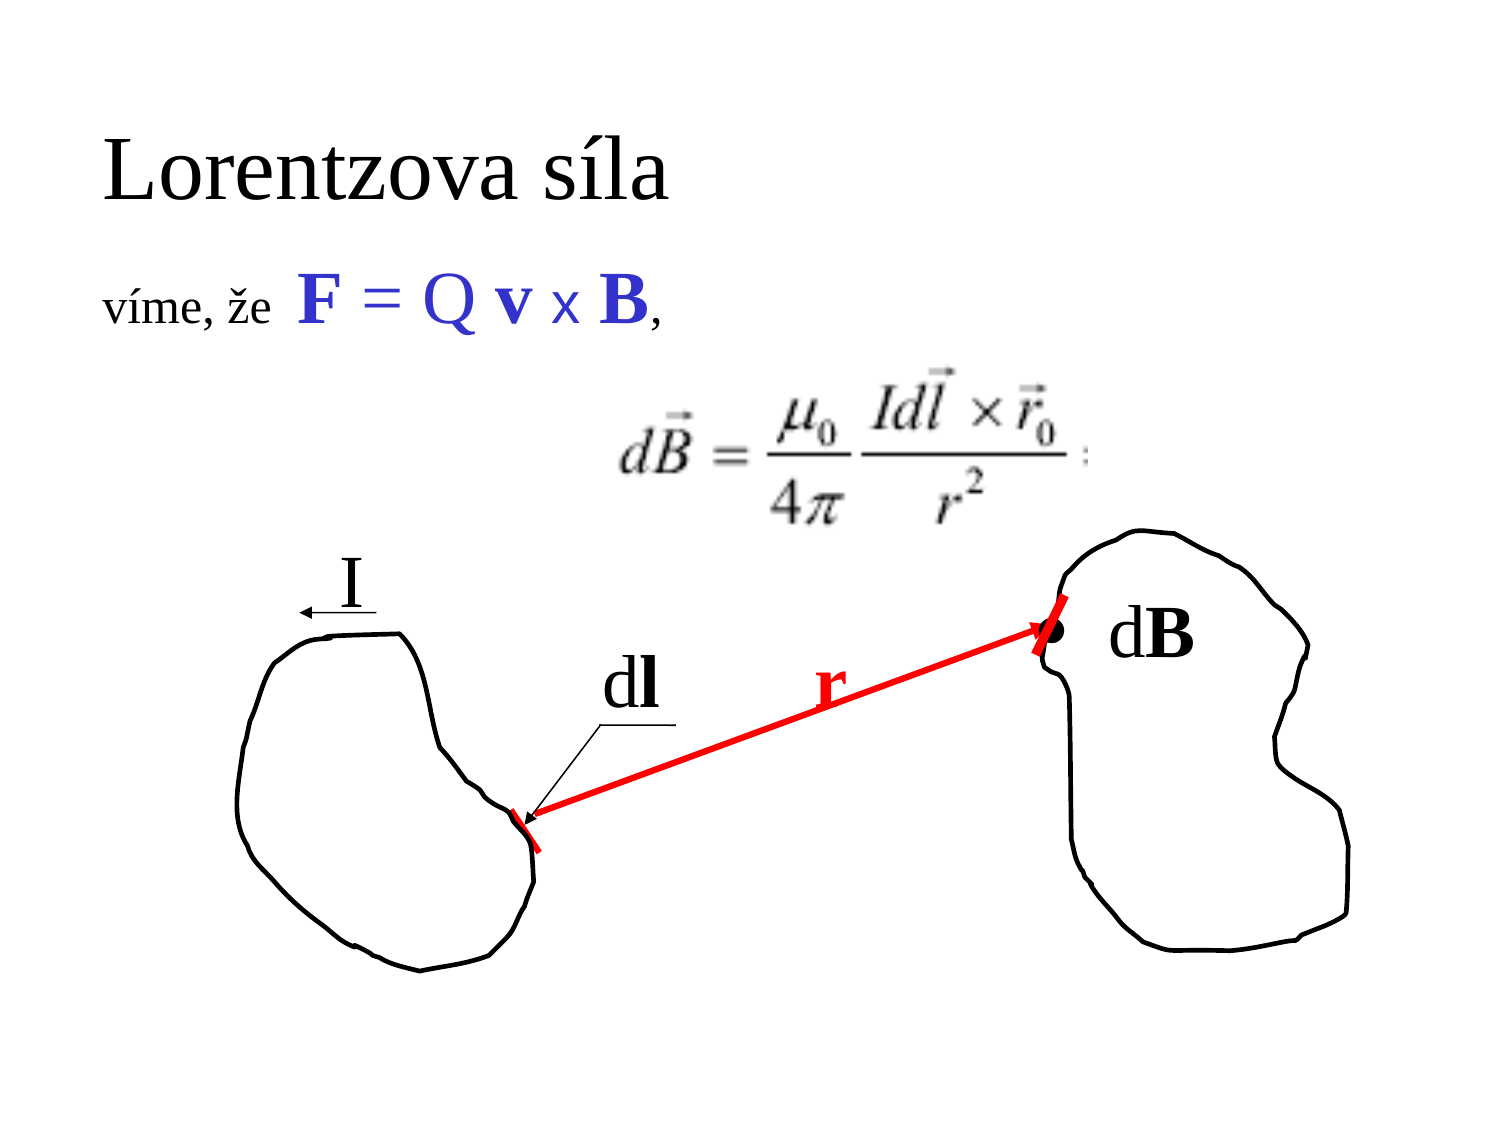

Lorentzova síla
víme, že F = Q v x B,
I
dB
dl
r